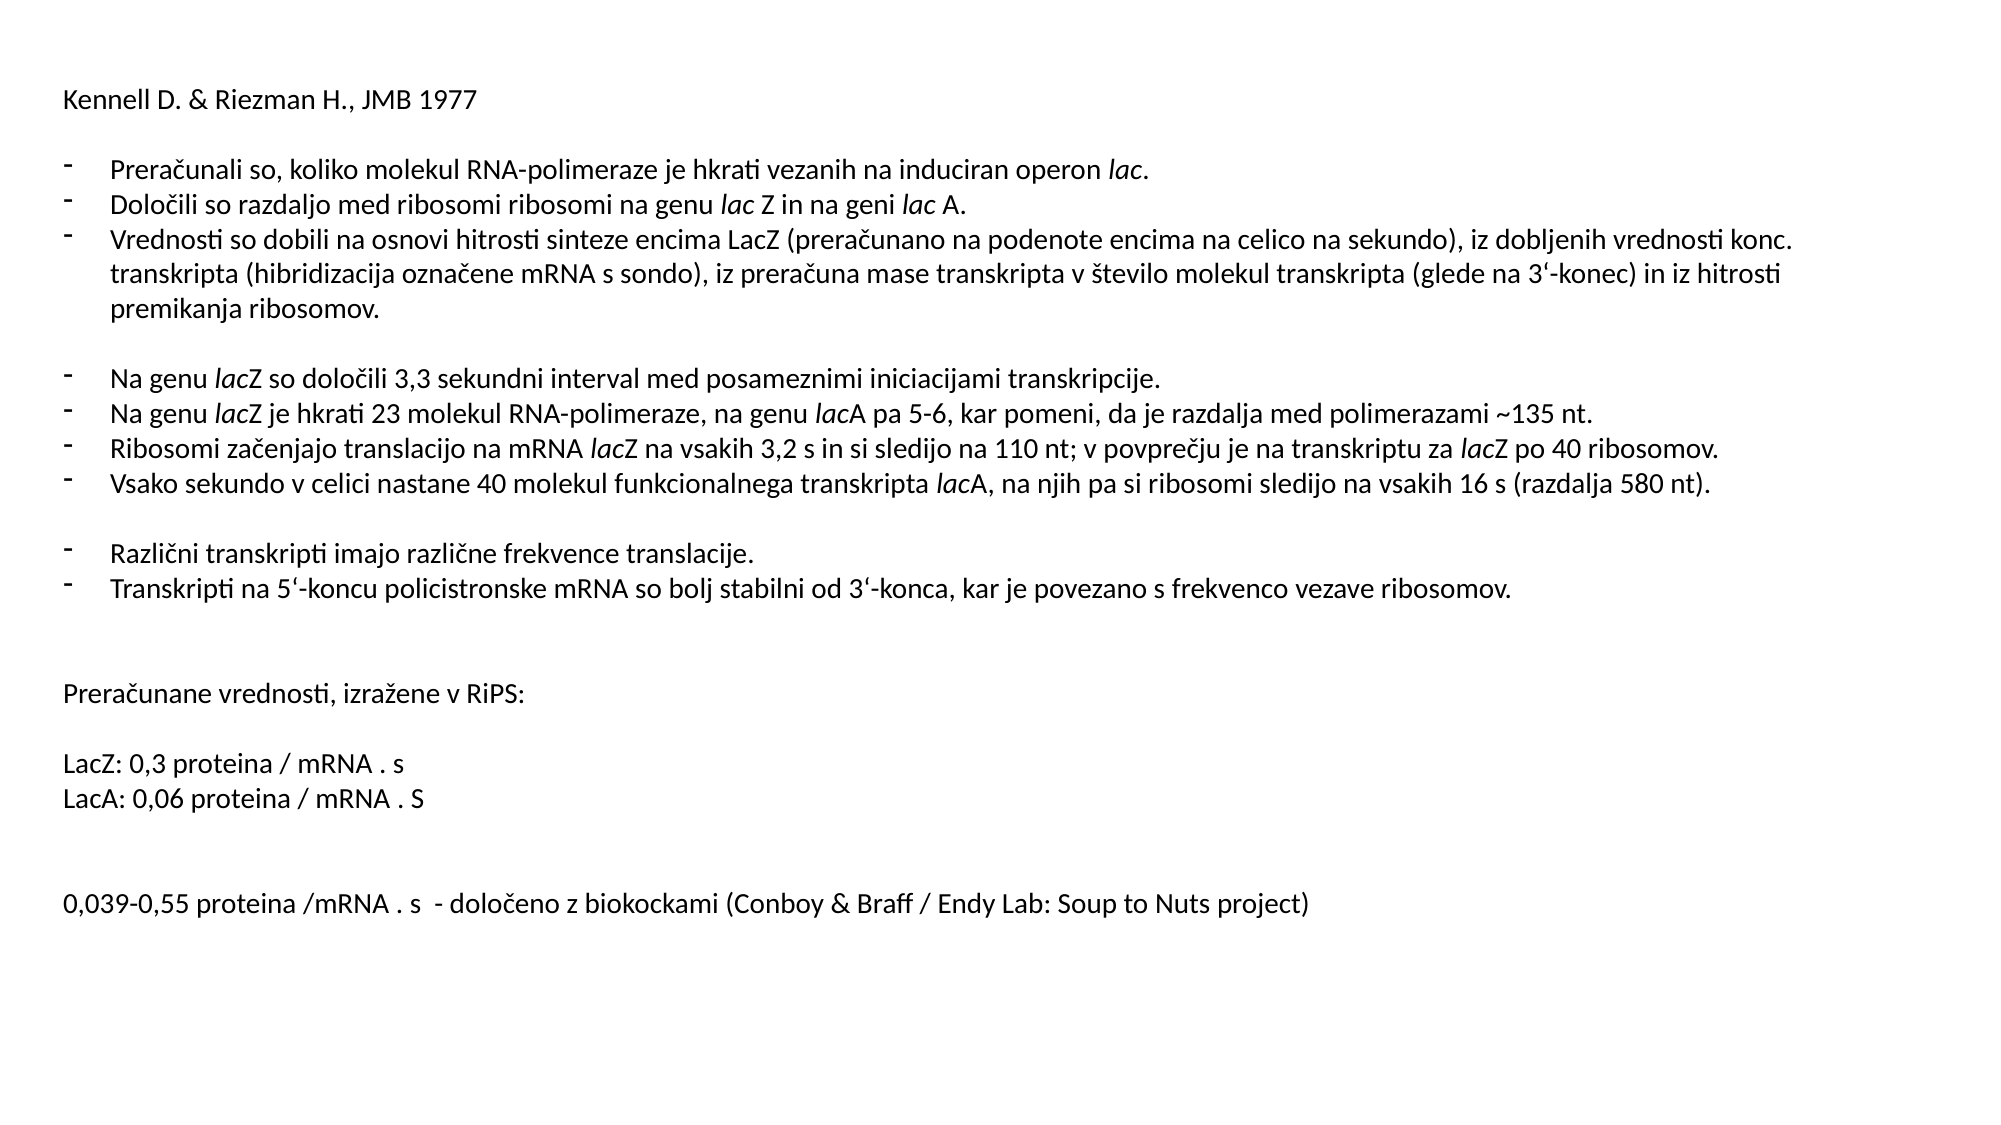

Kennell D. & Riezman H., JMB 1977
Preračunali so, koliko molekul RNA-polimeraze je hkrati vezanih na induciran operon lac.
Določili so razdaljo med ribosomi ribosomi na genu lac Z in na geni lac A.
Vrednosti so dobili na osnovi hitrosti sinteze encima LacZ (preračunano na podenote encima na celico na sekundo), iz dobljenih vrednosti konc. transkripta (hibridizacija označene mRNA s sondo), iz preračuna mase transkripta v število molekul transkripta (glede na 3‘-konec) in iz hitrosti premikanja ribosomov.
Na genu lacZ so določili 3,3 sekundni interval med posameznimi iniciacijami transkripcije.
Na genu lacZ je hkrati 23 molekul RNA-polimeraze, na genu lacA pa 5-6, kar pomeni, da je razdalja med polimerazami ~135 nt.
Ribosomi začenjajo translacijo na mRNA lacZ na vsakih 3,2 s in si sledijo na 110 nt; v povprečju je na transkriptu za lacZ po 40 ribosomov.
Vsako sekundo v celici nastane 40 molekul funkcionalnega transkripta lacA, na njih pa si ribosomi sledijo na vsakih 16 s (razdalja 580 nt).
Različni transkripti imajo različne frekvence translacije.
Transkripti na 5‘-koncu policistronske mRNA so bolj stabilni od 3‘-konca, kar je povezano s frekvenco vezave ribosomov.
Preračunane vrednosti, izražene v RiPS:
LacZ: 0,3 proteina / mRNA . s
LacA: 0,06 proteina / mRNA . S
0,039-0,55 proteina /mRNA . s - določeno z biokockami (Conboy & Braff / Endy Lab: Soup to Nuts project)